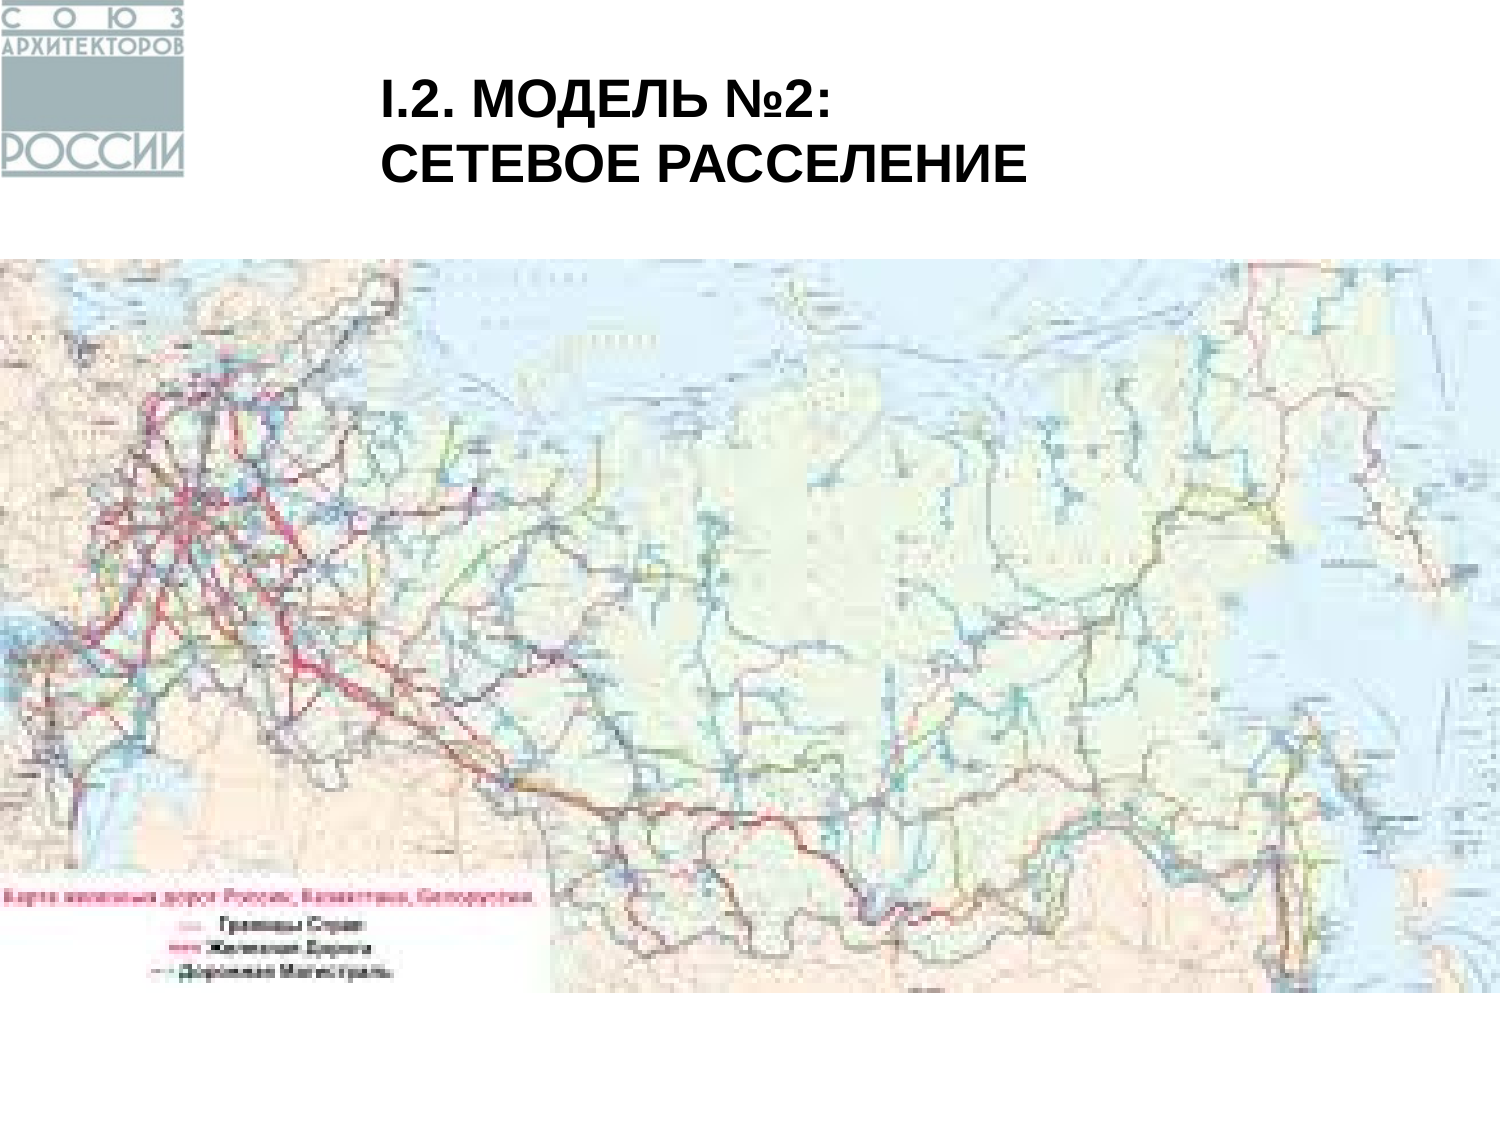

I.2. МОДЕЛЬ №2:
СЕТЕВОЕ РАССЕЛЕНИЕ
Екатеринбург,
2016